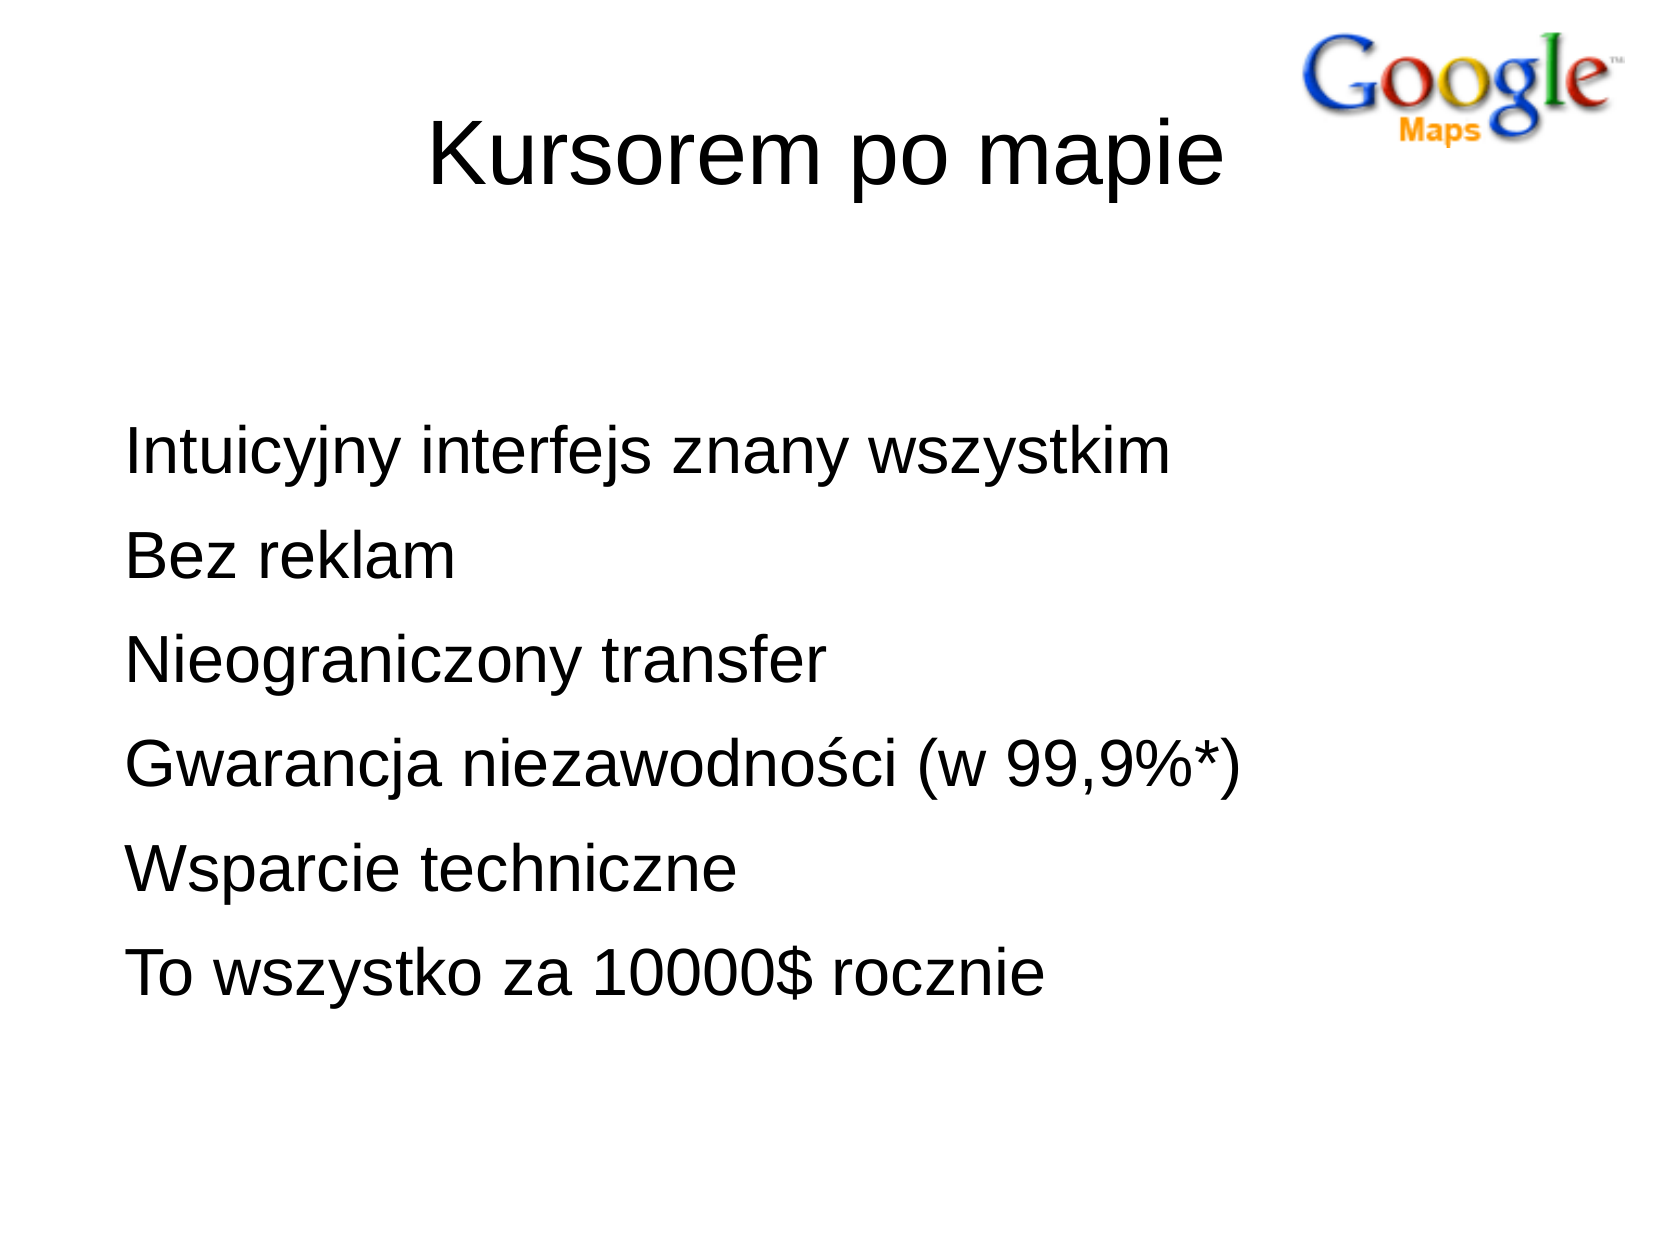

# Kursorem po mapie
Intuicyjny interfejs znany wszystkim
Bez reklam
Nieograniczony transfer
Gwarancja niezawodności (w 99,9%*)
Wsparcie techniczne
To wszystko za 10000$ rocznie